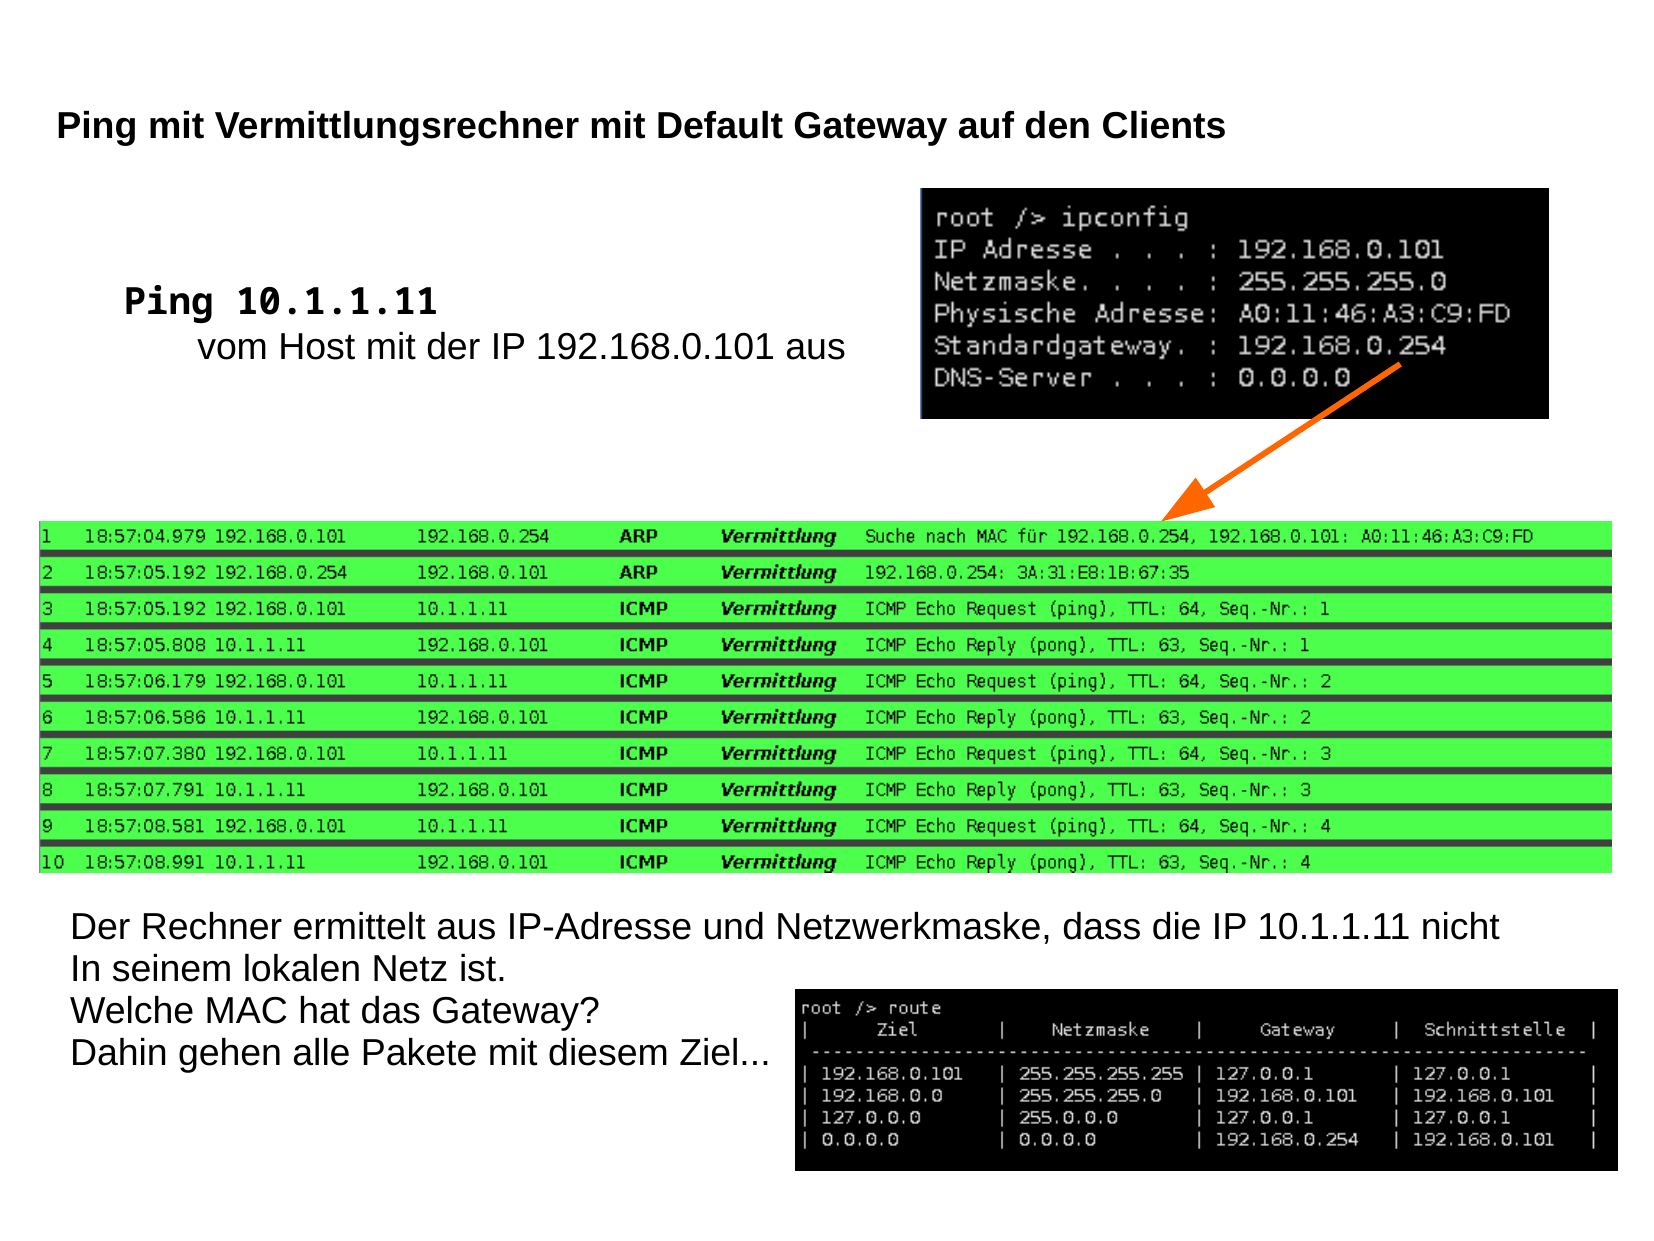

Ping mit Vermittlungsrechner mit Default Gateway auf den Clients
Ping 10.1.1.11
	vom Host mit der IP 192.168.0.101 aus
Der Rechner ermittelt aus IP-Adresse und Netzwerkmaske, dass die IP 10.1.1.11 nicht
In seinem lokalen Netz ist.
Welche MAC hat das Gateway?
Dahin gehen alle Pakete mit diesem Ziel...